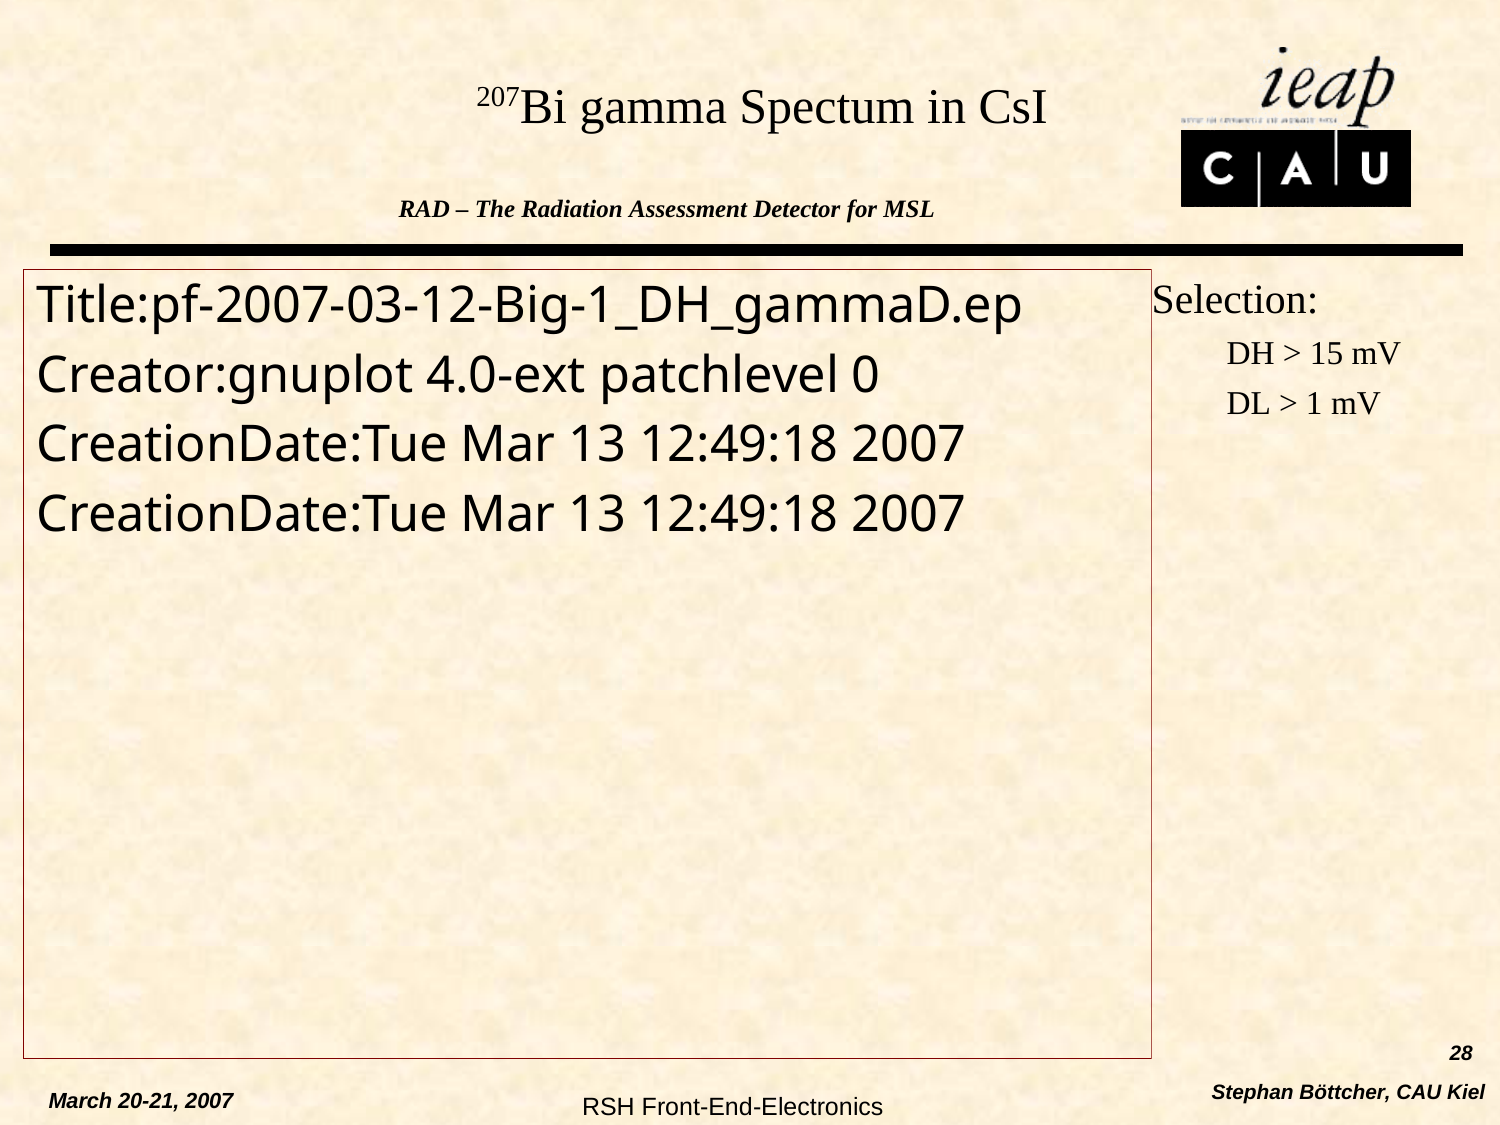

# 207Bi gamma Spectum in CsI
Selection:
DH > 15 mV
DL > 1 mV
28
March 20, 2007
RSH Front-End-Electronics